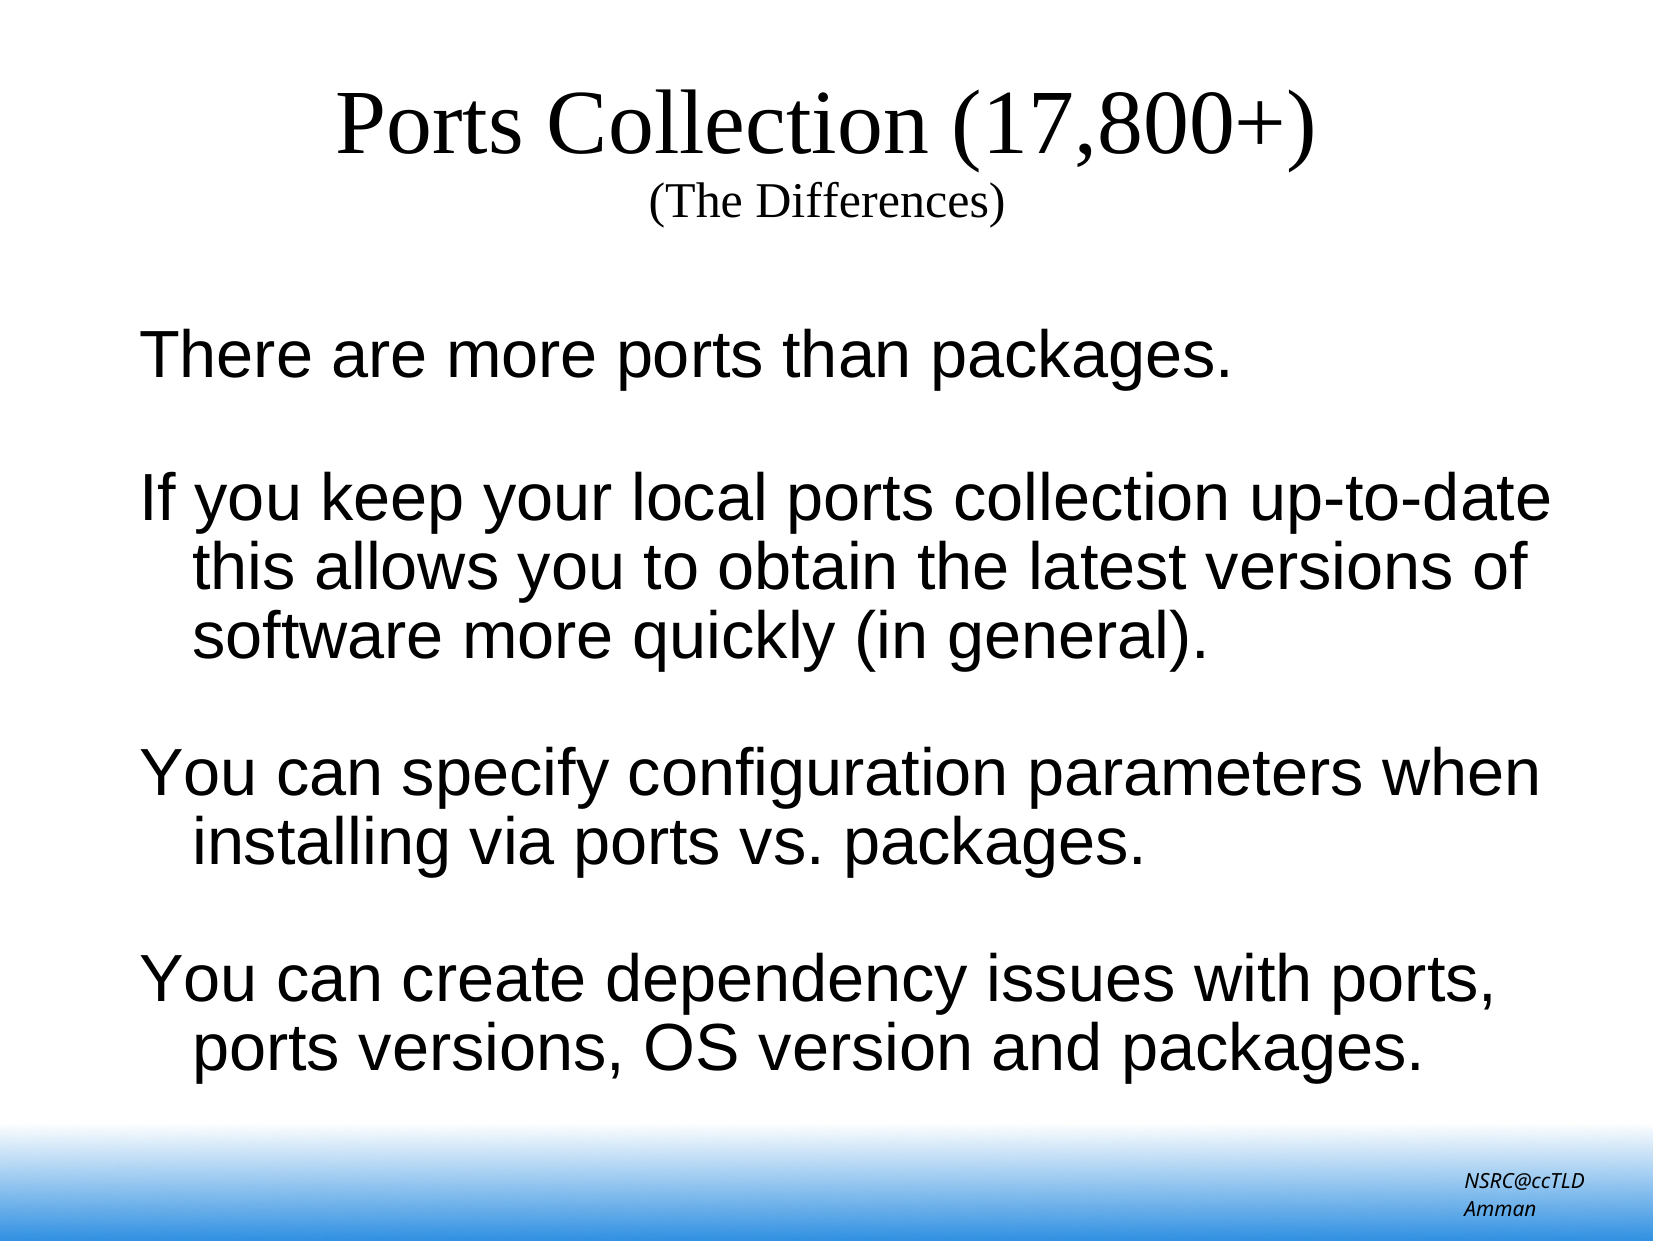

# Ports Collection (17,800+) (The Differences)
There are more ports than packages.
If you keep your local ports collection up-to-date this allows you to obtain the latest versions of software more quickly (in general).
You can specify configuration parameters when installing via ports vs. packages.
You can create dependency issues with ports, ports versions, OS version and packages.